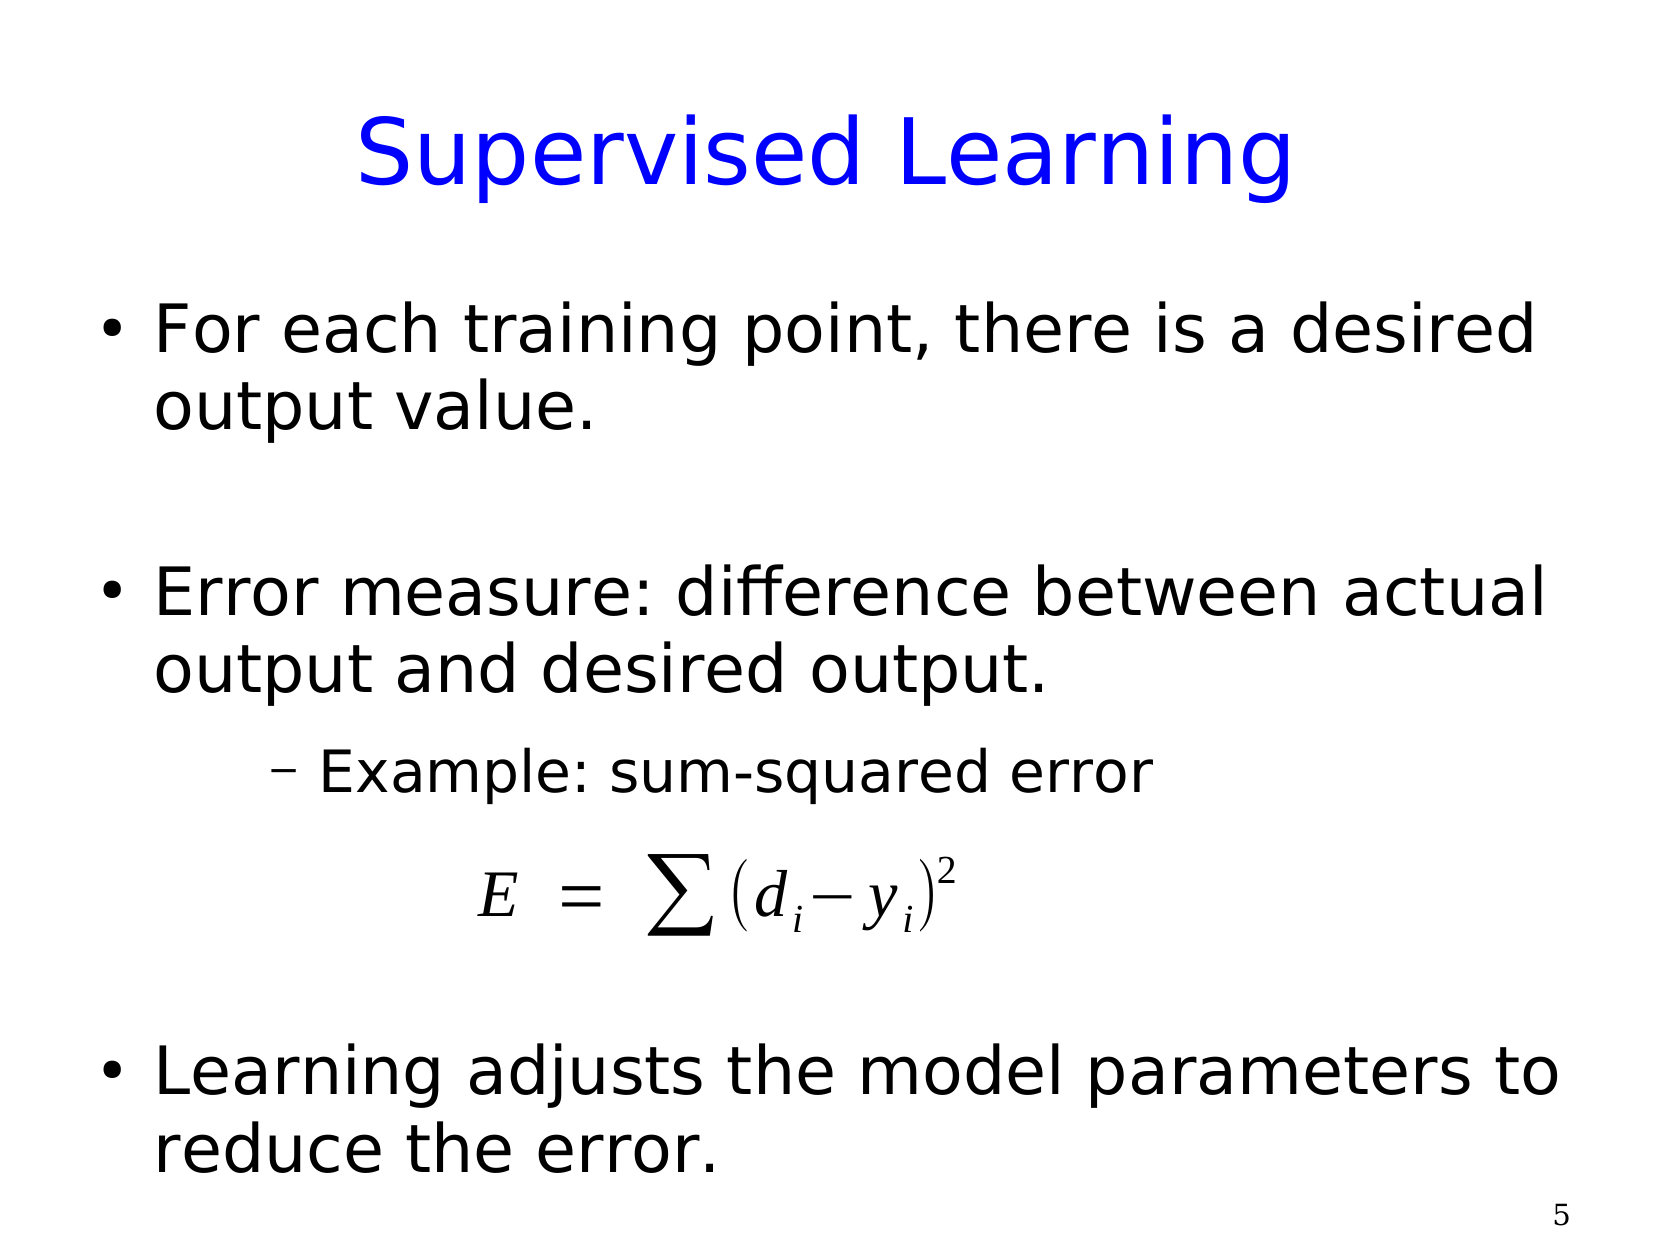

# Supervised Learning
For each training point, there is a desired output value.
Error measure: difference between actual output and desired output.
Example: sum-squared error
Learning adjusts the model parameters to reduce the error.
5